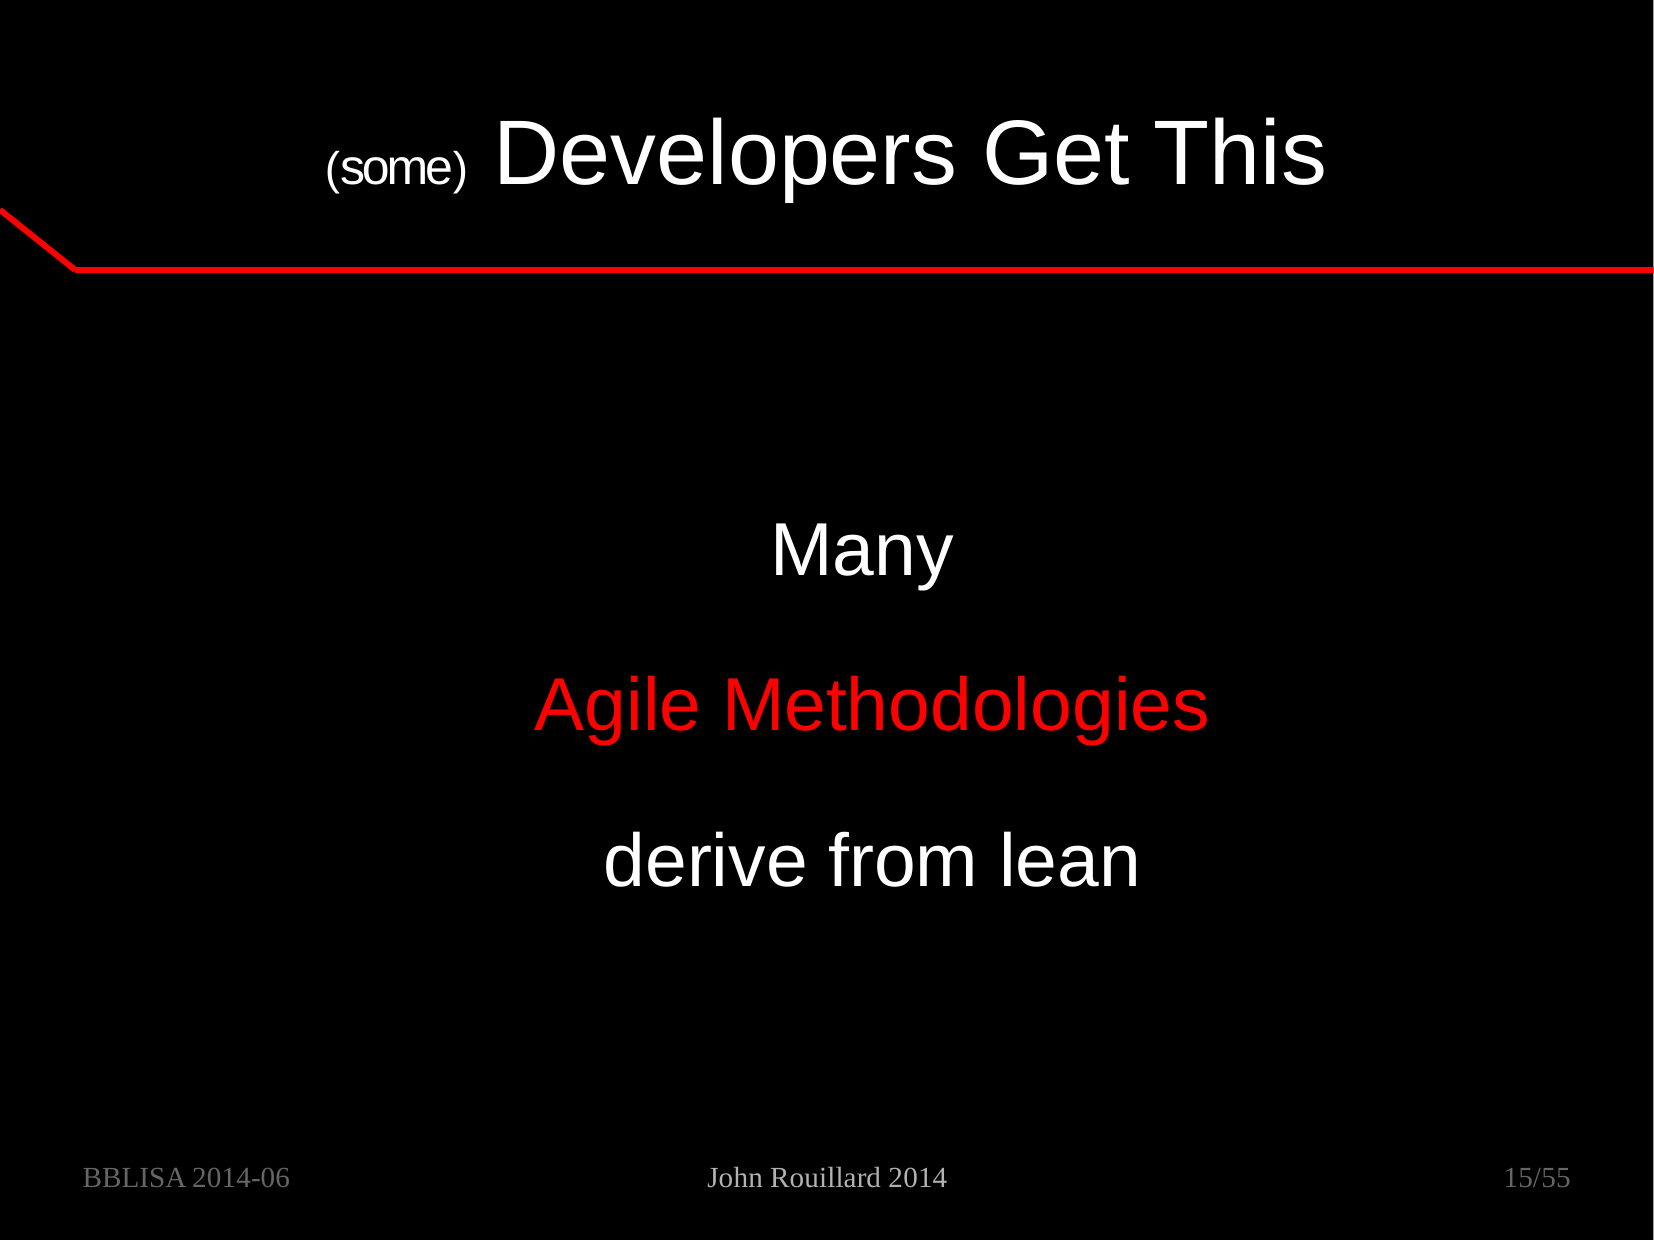

# (some) Developers Get This
Many
 Agile Methodologies
 derive from lean
BBLISA 2014-06
John Rouillard 2014
15